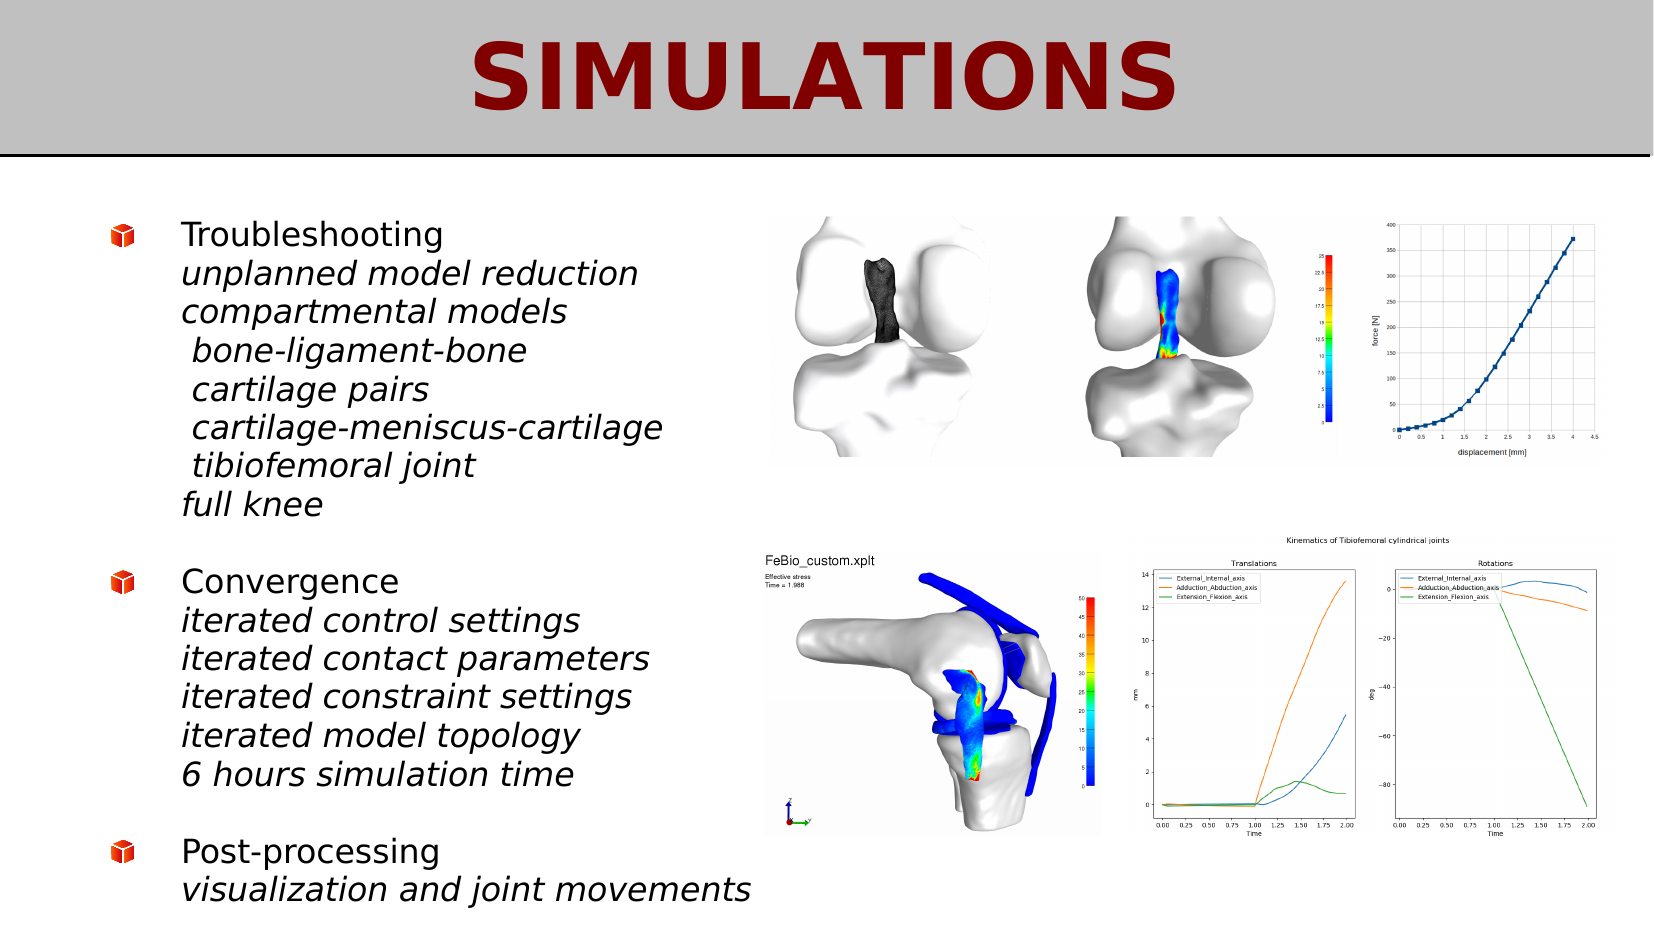

SIMULATIONS
Troubleshooting
unplanned model reduction
compartmental models
 bone-ligament-bone
 cartilage pairs
 cartilage-meniscus-cartilage
 tibiofemoral joint
full knee
Convergence
iterated control settings
iterated contact parameters
iterated constraint settings
iterated model topology
6 hours simulation time
Post-processing
visualization and joint movements